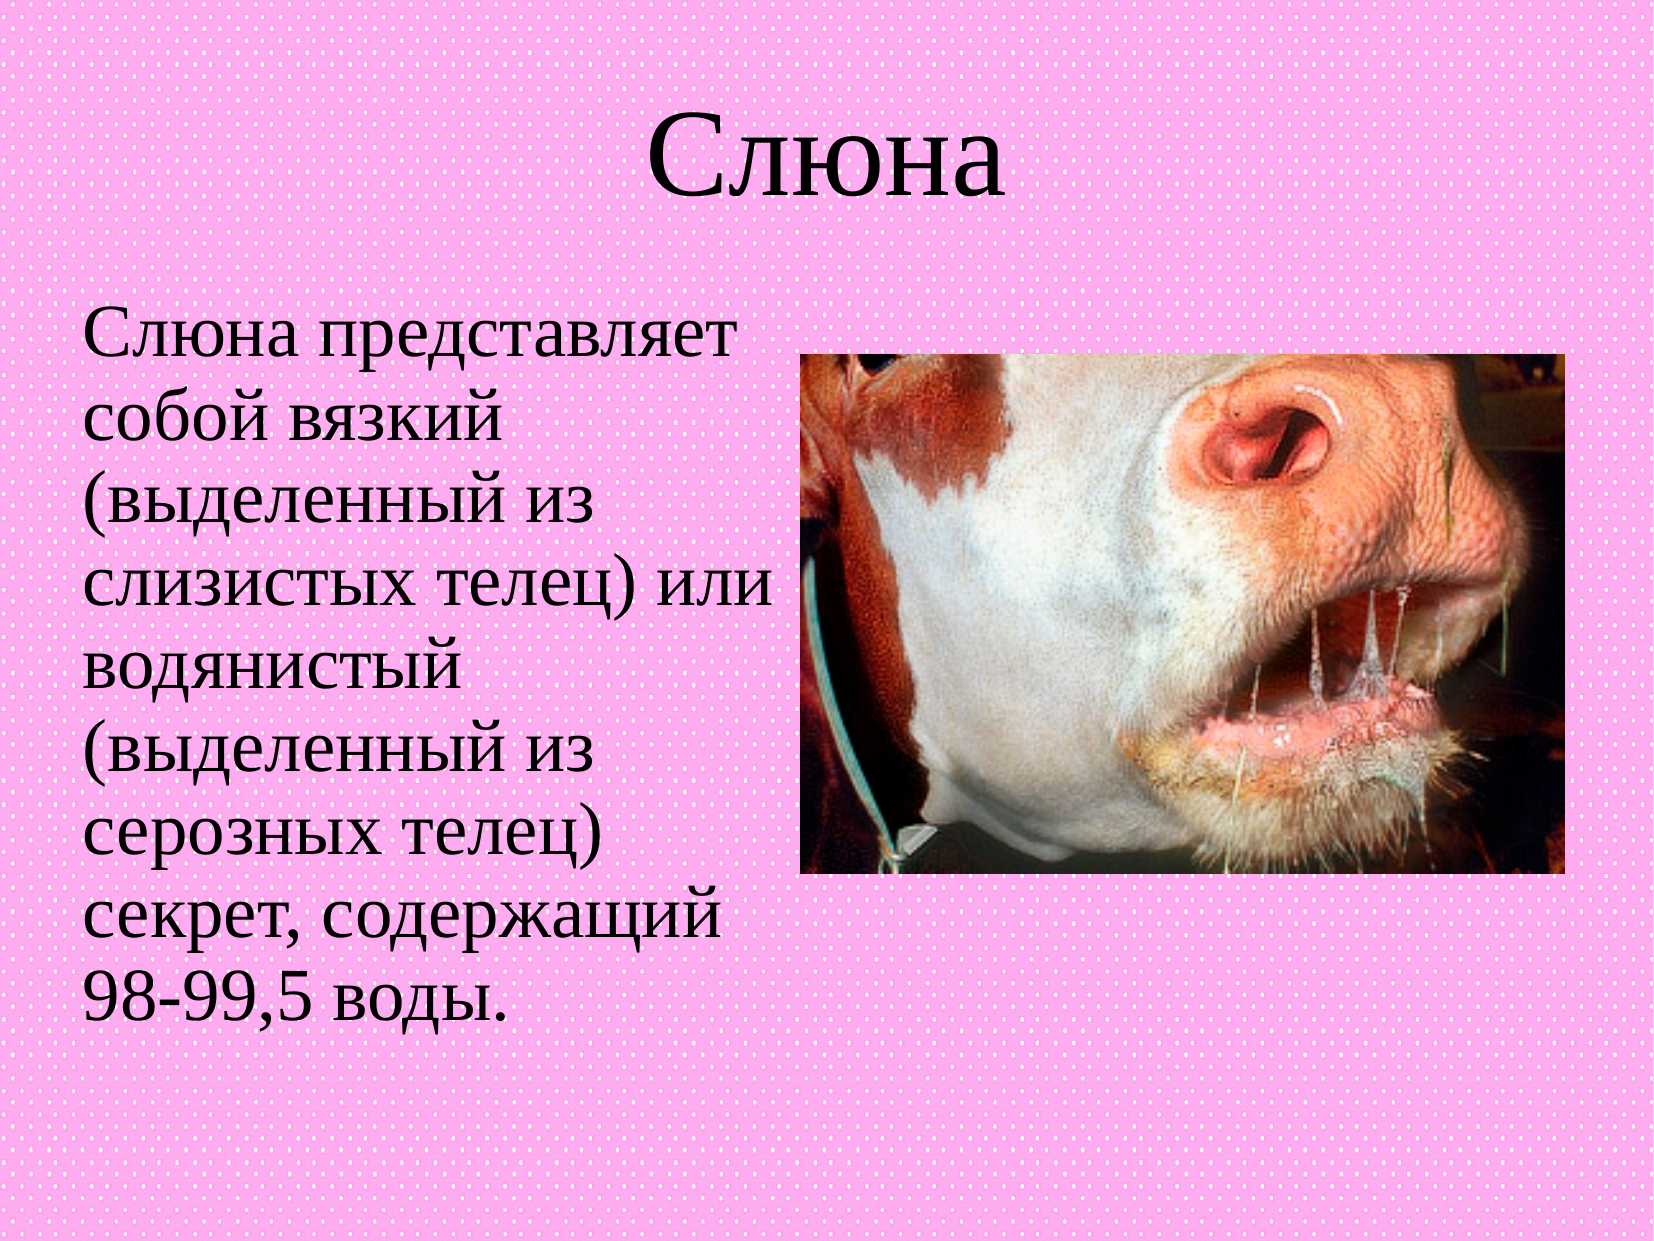

# Слюна
Слюна представляет собой вязкий (выделенный из слизистых телец) или водянистый (выделенный из серозных телец) секрет, содержащий 98-99,5 воды.